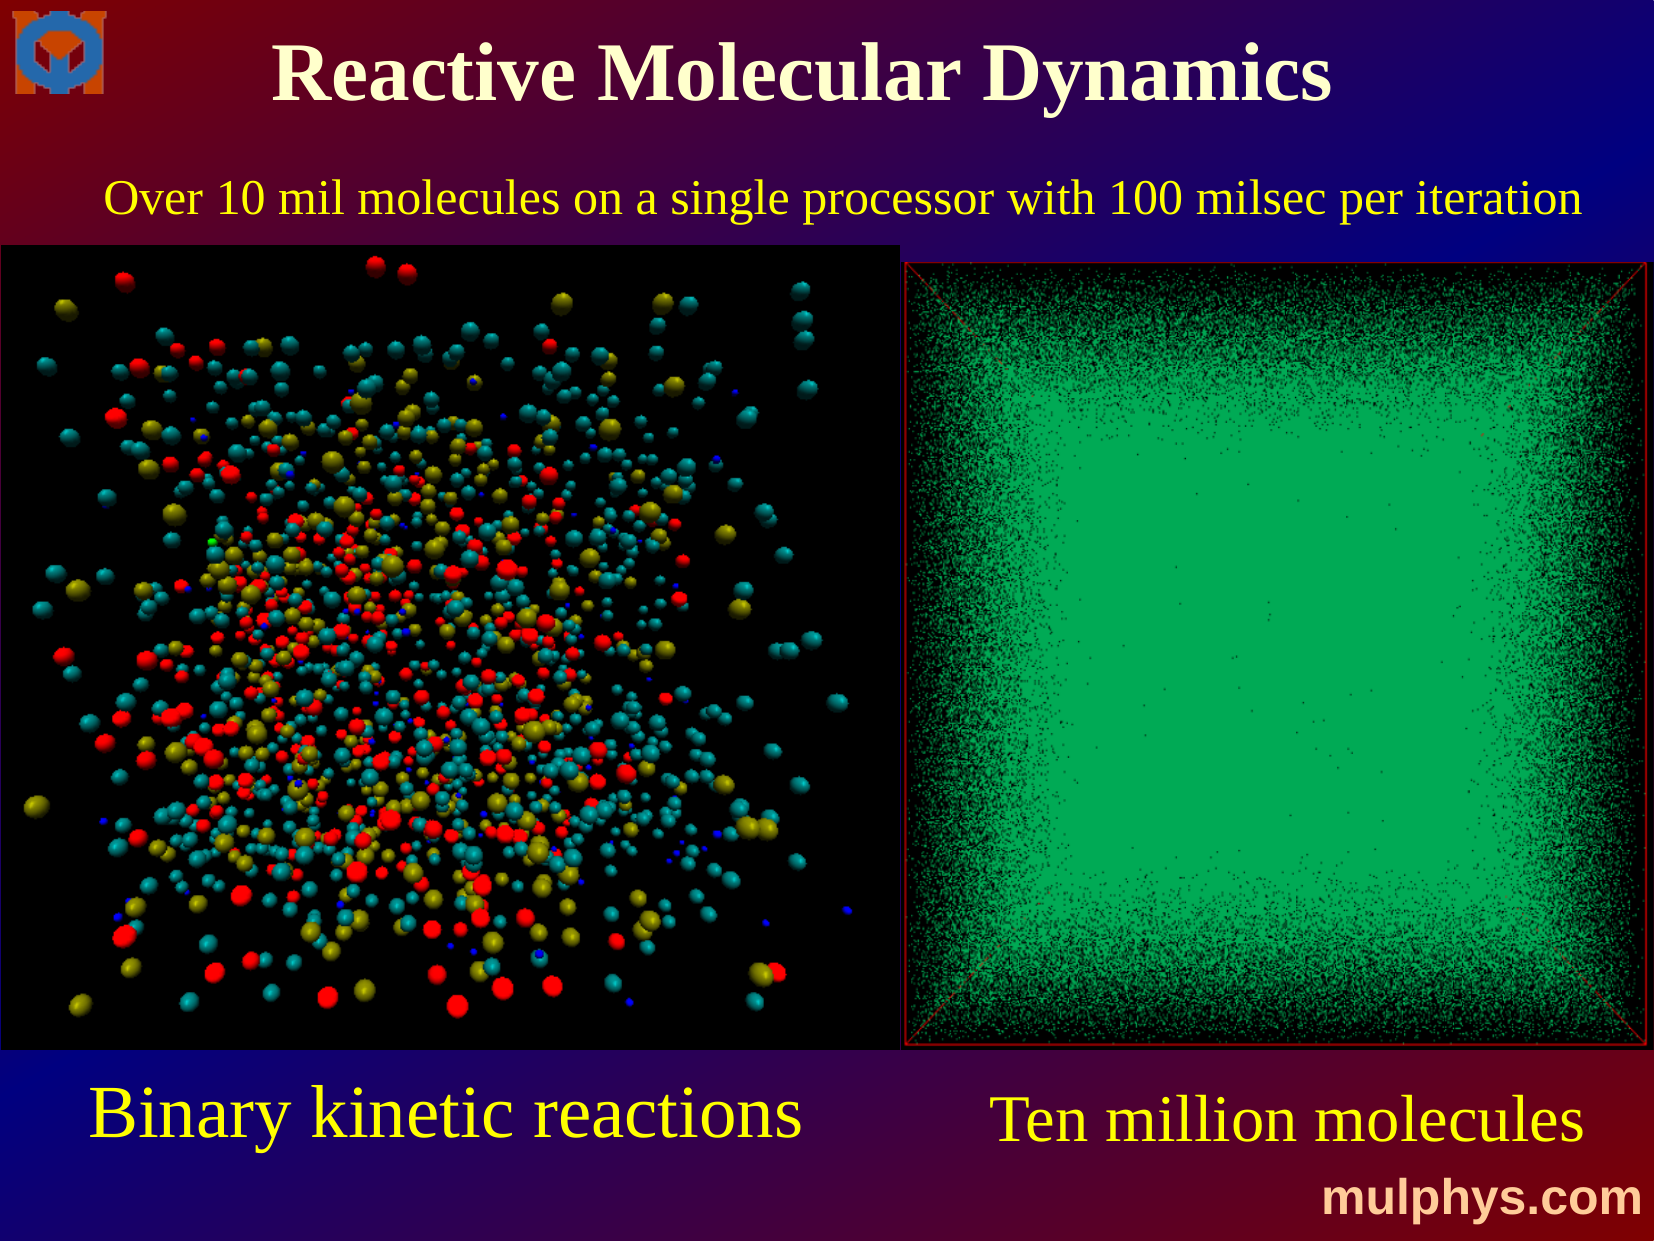

Reactive Molecular Dynamics
Over 10 mil molecules on a single processor with 100 milsec per iteration
Binary kinetic reactions
Ten million molecules
mulphys.com